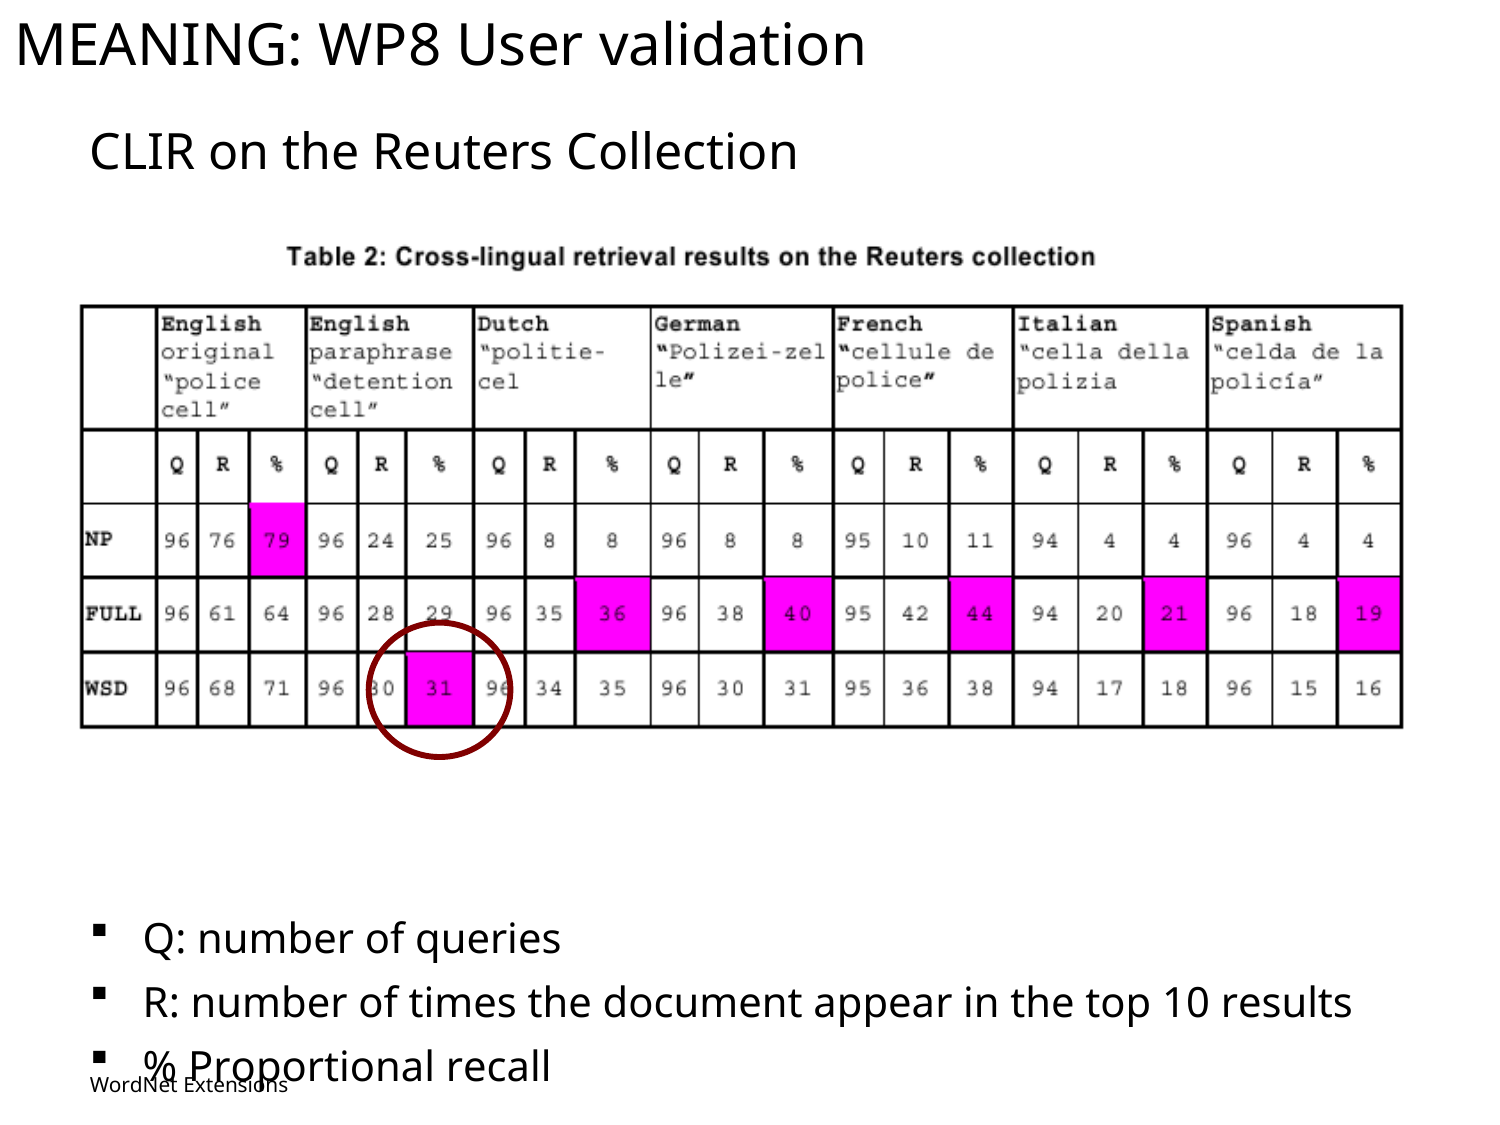

# MEANING: WP8 User validation
CLIR on the Reuters Collection
Q: number of queries
R: number of times the document appear in the top 10 results
% Proportional recall